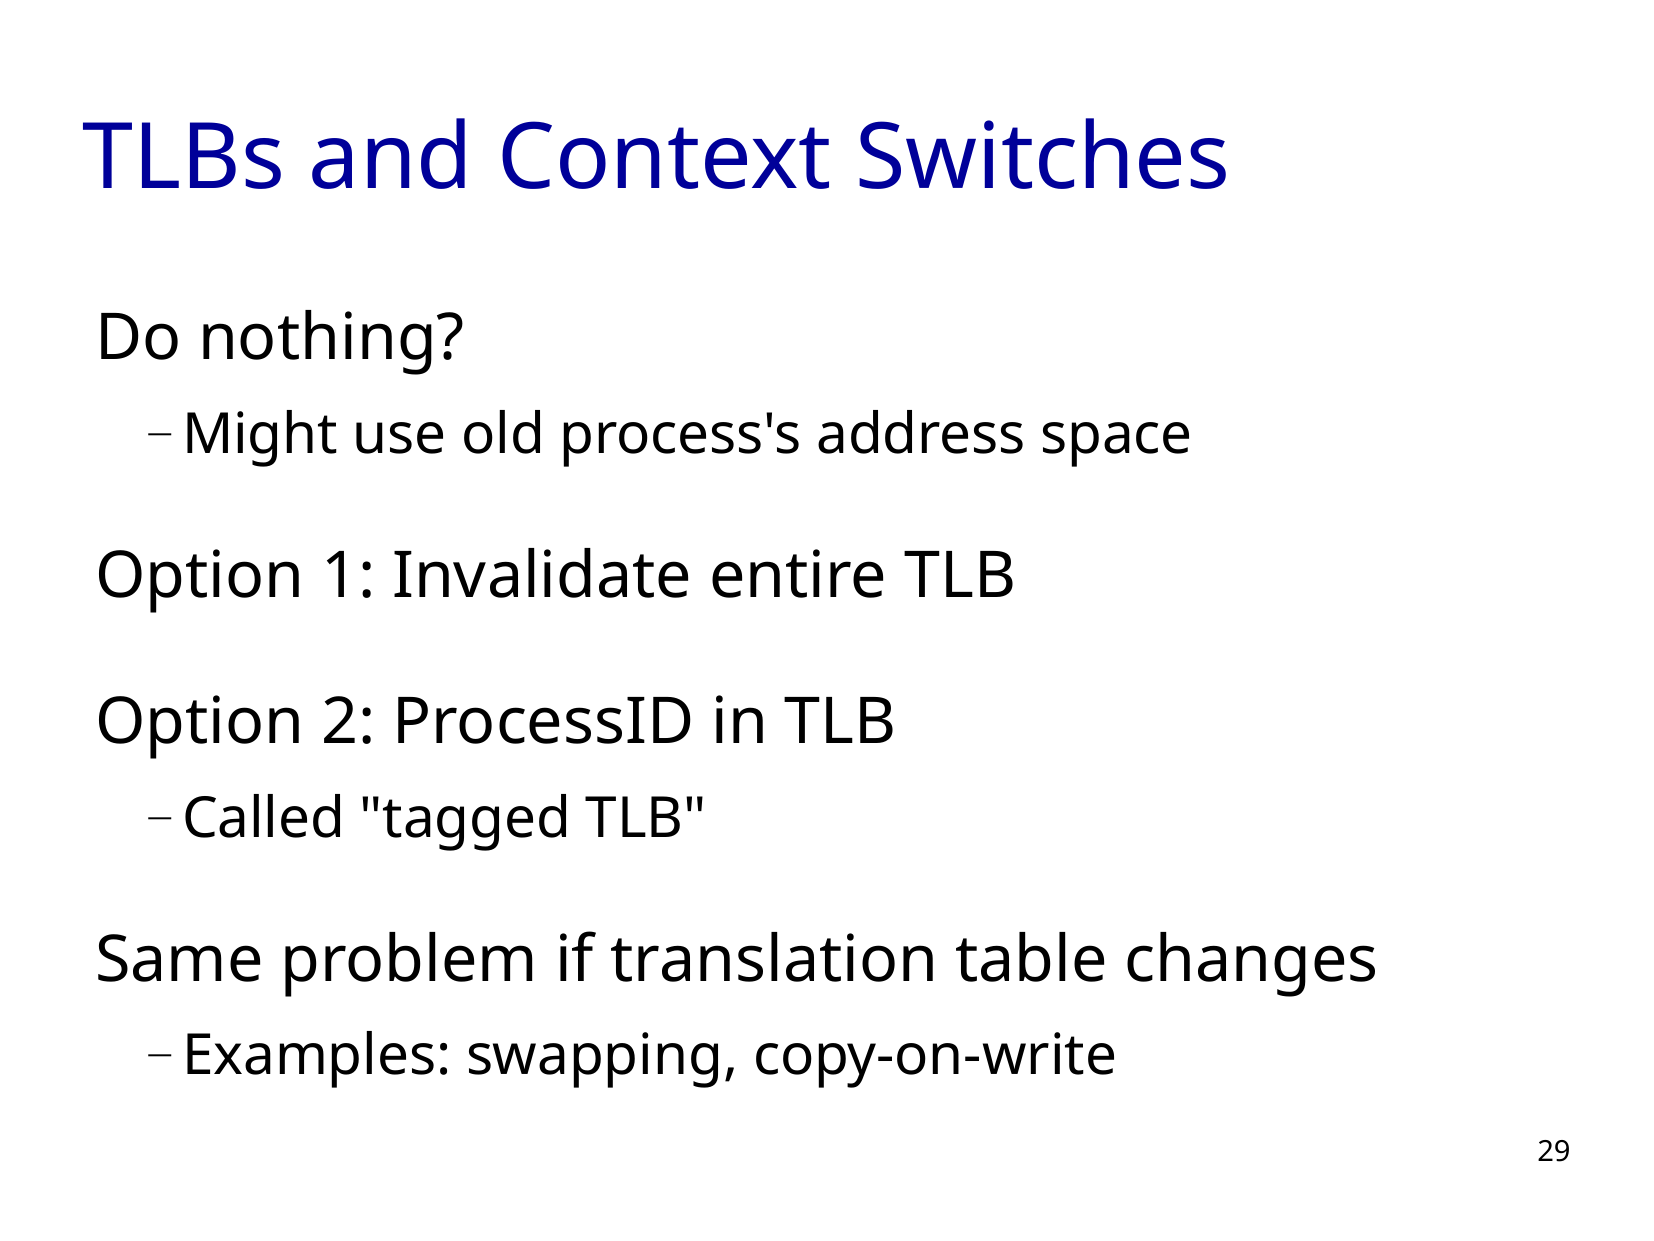

# TLBs and Context Switches
Do nothing?
Might use old process's address space
Option 1: Invalidate entire TLB
Option 2: ProcessID in TLB
Called "tagged TLB"
Same problem if translation table changes
Examples: swapping, copy-on-write
29